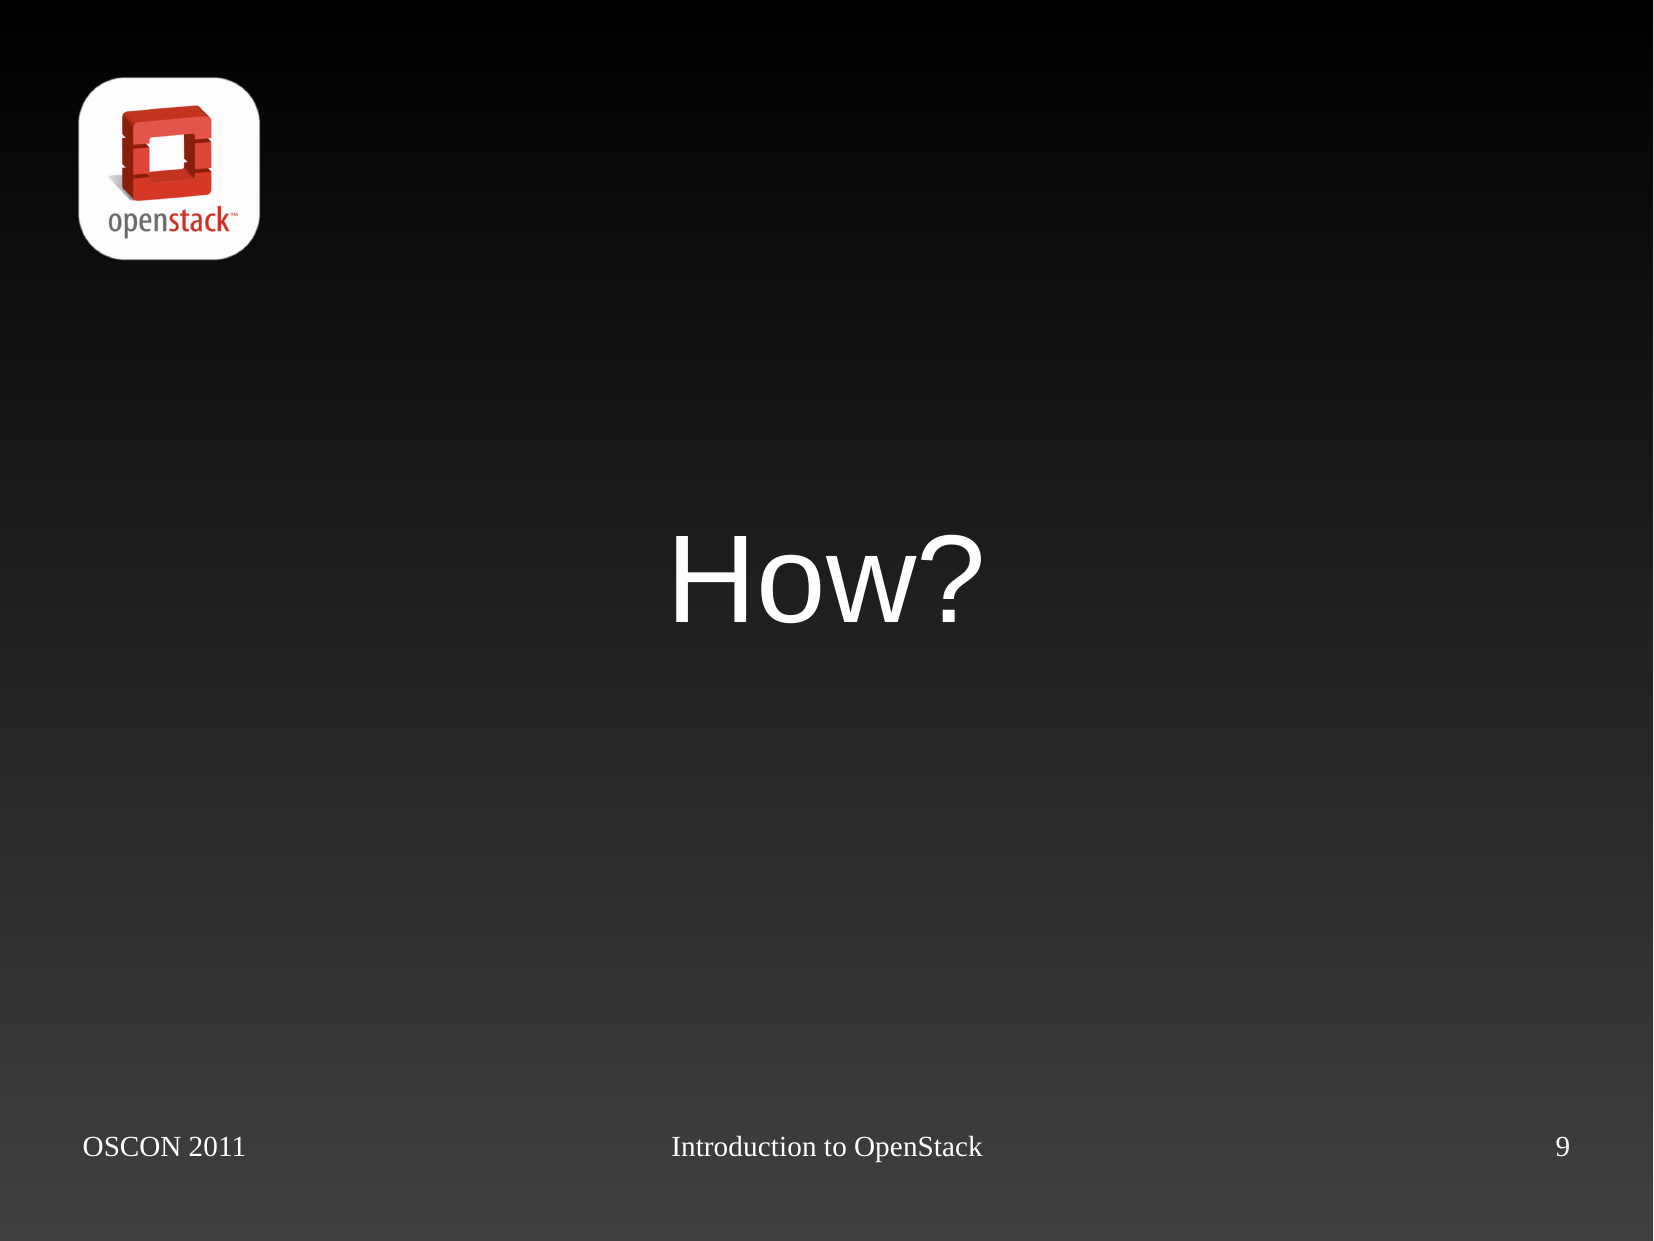

# How?
OSCON 2011
Introduction to OpenStack
9